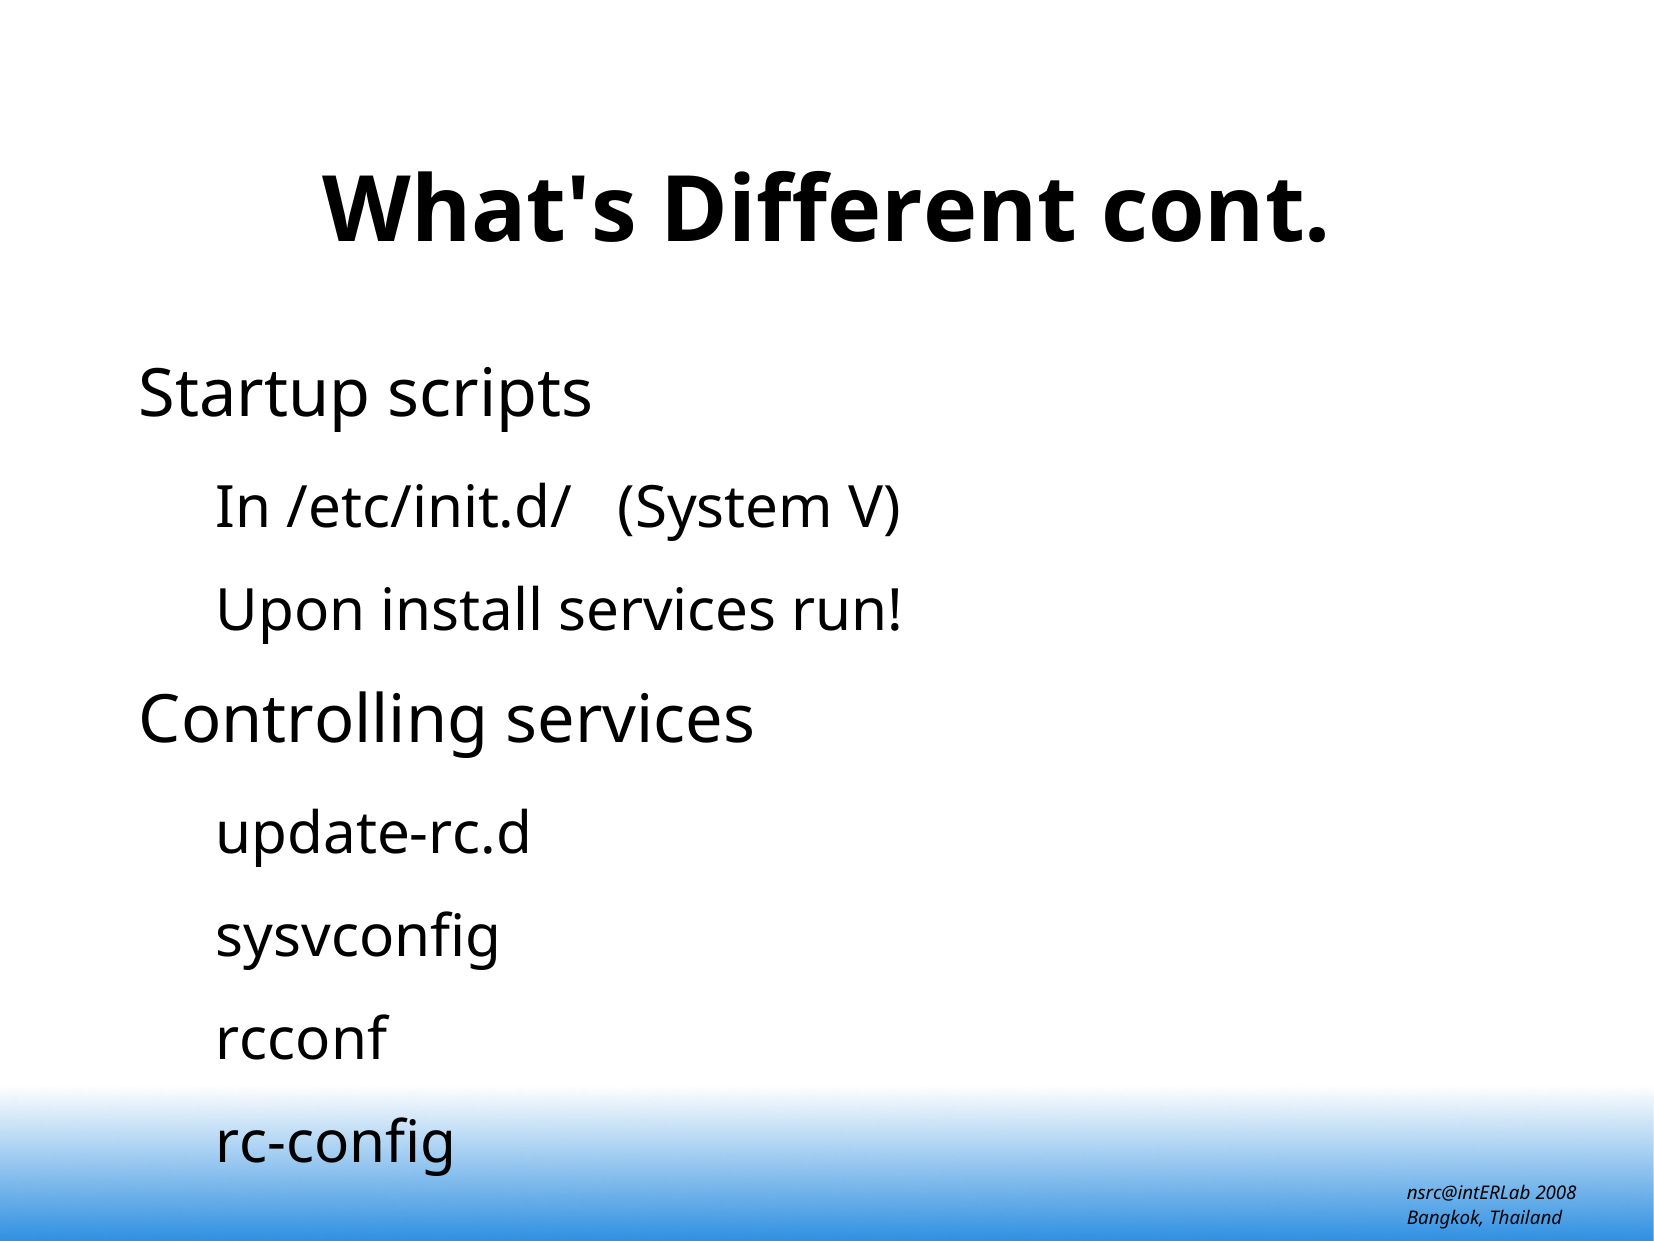

# What's Different cont.
Startup scripts
In /etc/init.d/ (System V)
Upon install services run!
Controlling services
update-rc.d
sysvconfig
rcconf
rc-config